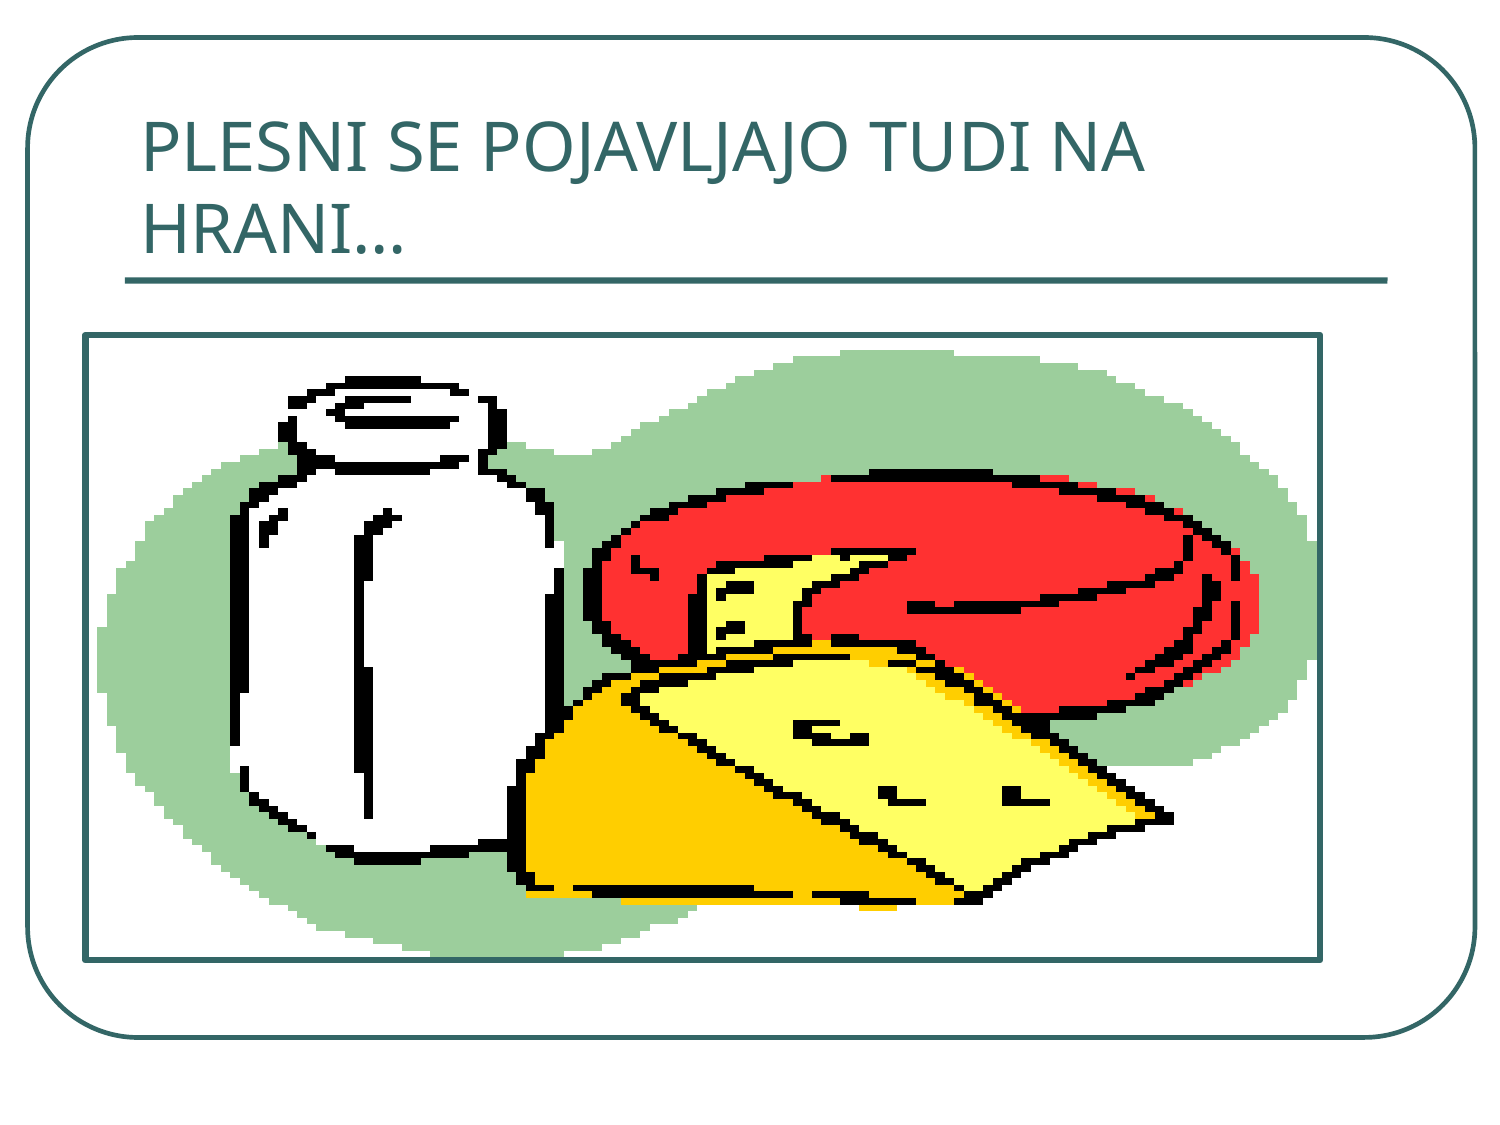

# PLESNI SE POJAVLJAJO TUDI NA HRANI…